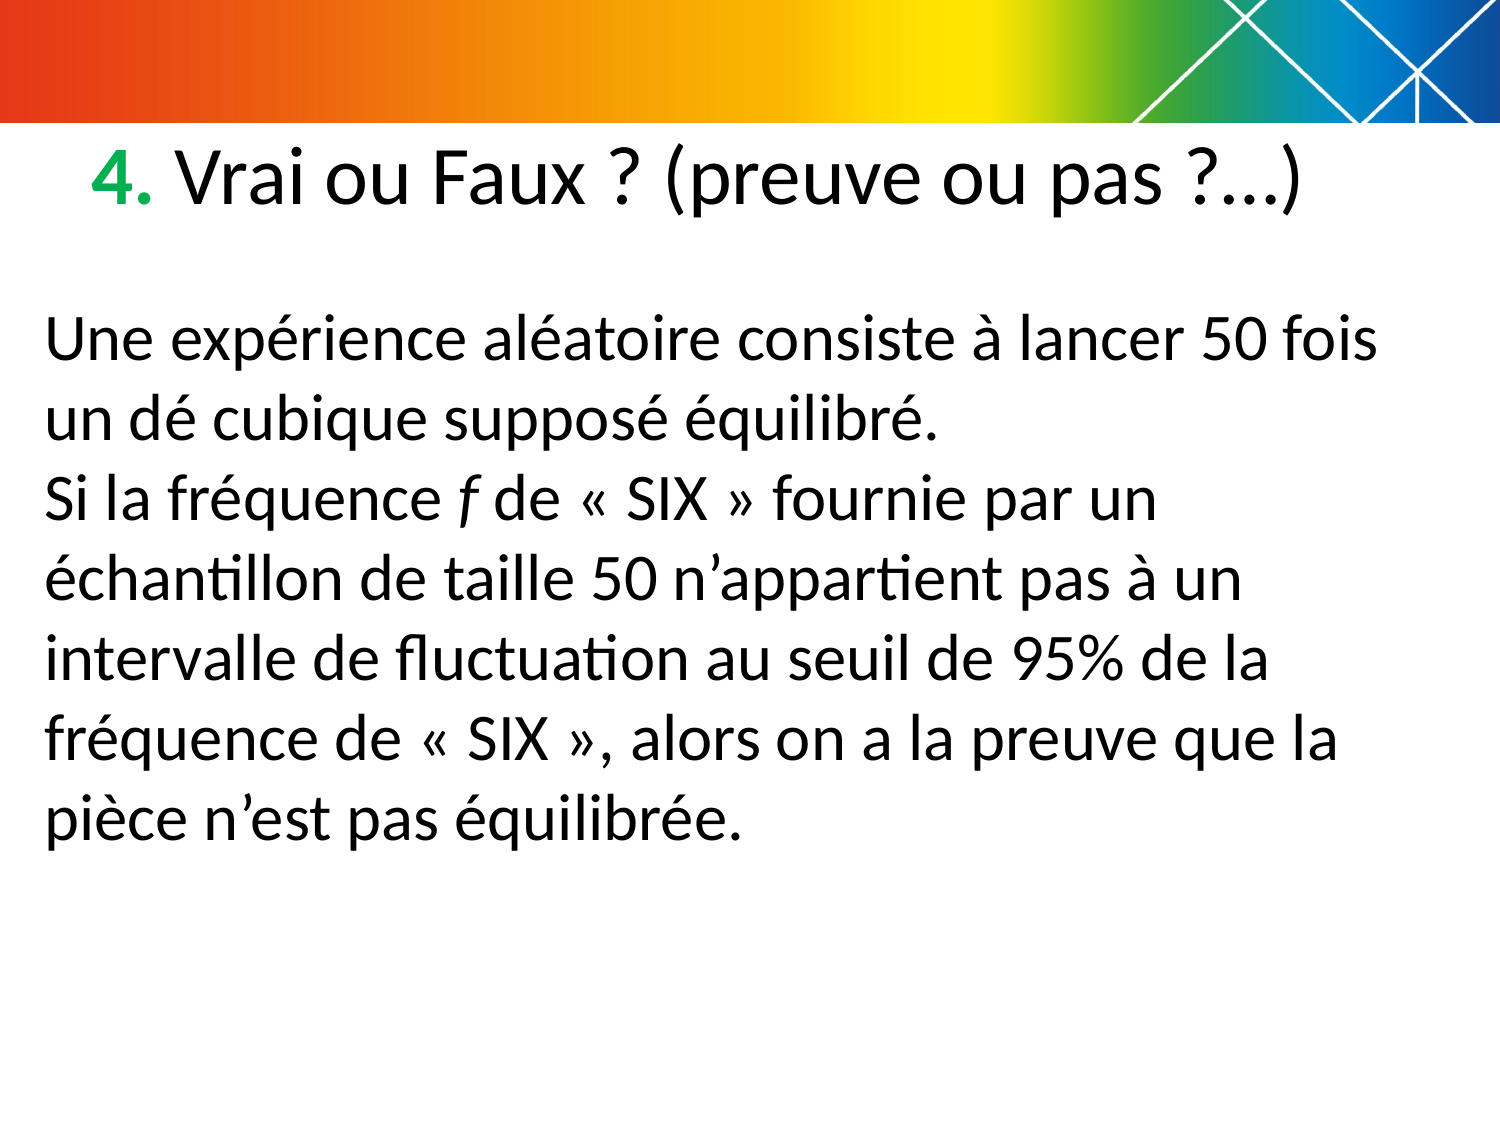

# 4. Vrai ou Faux ? (preuve ou pas ?…)
Une expérience aléatoire consiste à lancer 50 fois un dé cubique supposé équilibré.
Si la fréquence f de « SIX » fournie par un échantillon de taille 50 n’appartient pas à un intervalle de fluctuation au seuil de 95% de la fréquence de « SIX », alors on a la preuve que la pièce n’est pas équilibrée.